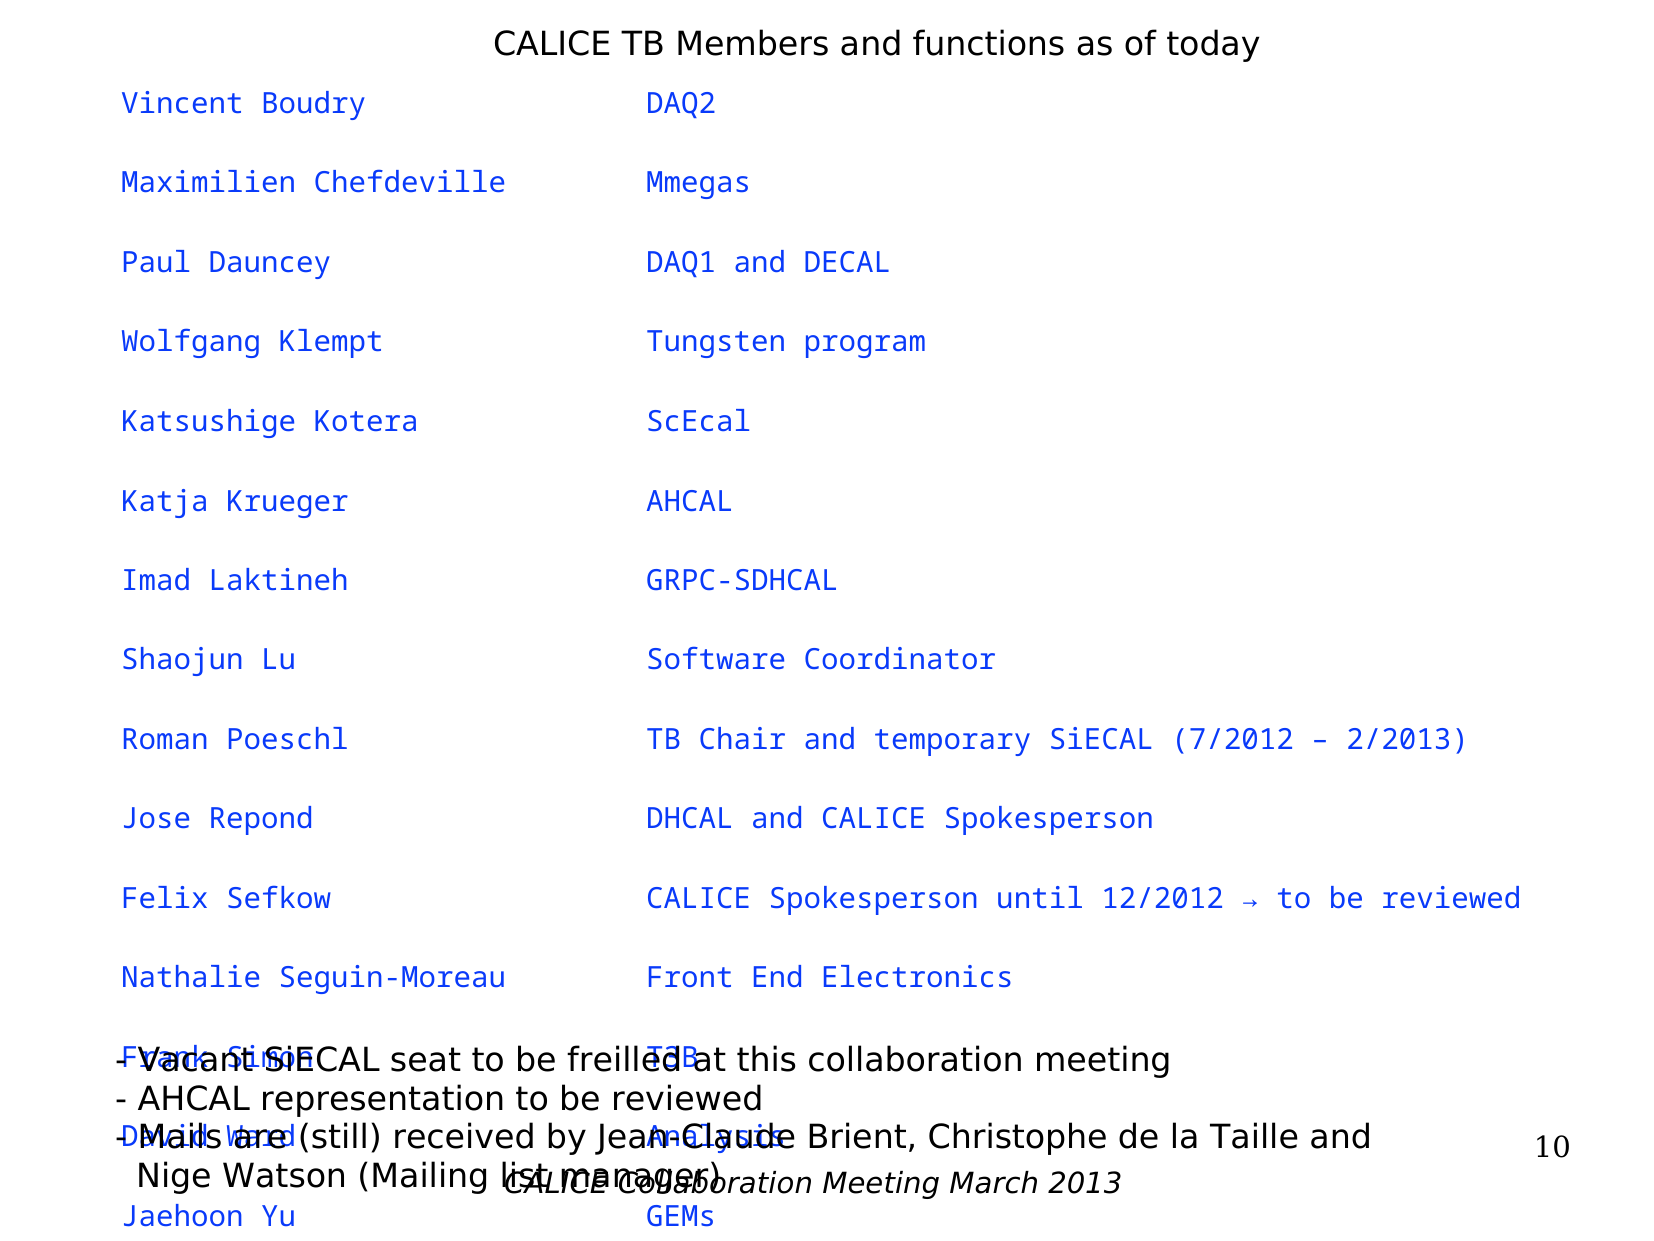

CALICE TB Members and functions as of today
Vincent Boudry DAQ2
Maximilien Chefdeville Mmegas
Paul Dauncey DAQ1 and DECAL
Wolfgang Klempt Tungsten program
Katsushige Kotera ScEcal
Katja Krueger AHCAL
Imad Laktineh GRPC-SDHCAL
Shaojun Lu Software Coordinator
Roman Poeschl TB Chair and temporary SiECAL (7/2012 – 2/2013)
Jose Repond DHCAL and CALICE Spokesperson
Felix Sefkow CALICE Spokesperson until 12/2012 → to be reviewed
Nathalie Seguin-Moreau Front End Electronics
Frank Simon T3B
David Ward Analysis
Jaehoon Yu GEMs
Vishnu Zutshi TCMT
- Vacant SiECAL seat to be freilled at this collaboration meeting
- AHCAL representation to be reviewed
- Mails are (still) received by Jean-Claude Brient, Christophe de la Taille and
 Nige Watson (Mailing list manager)
10